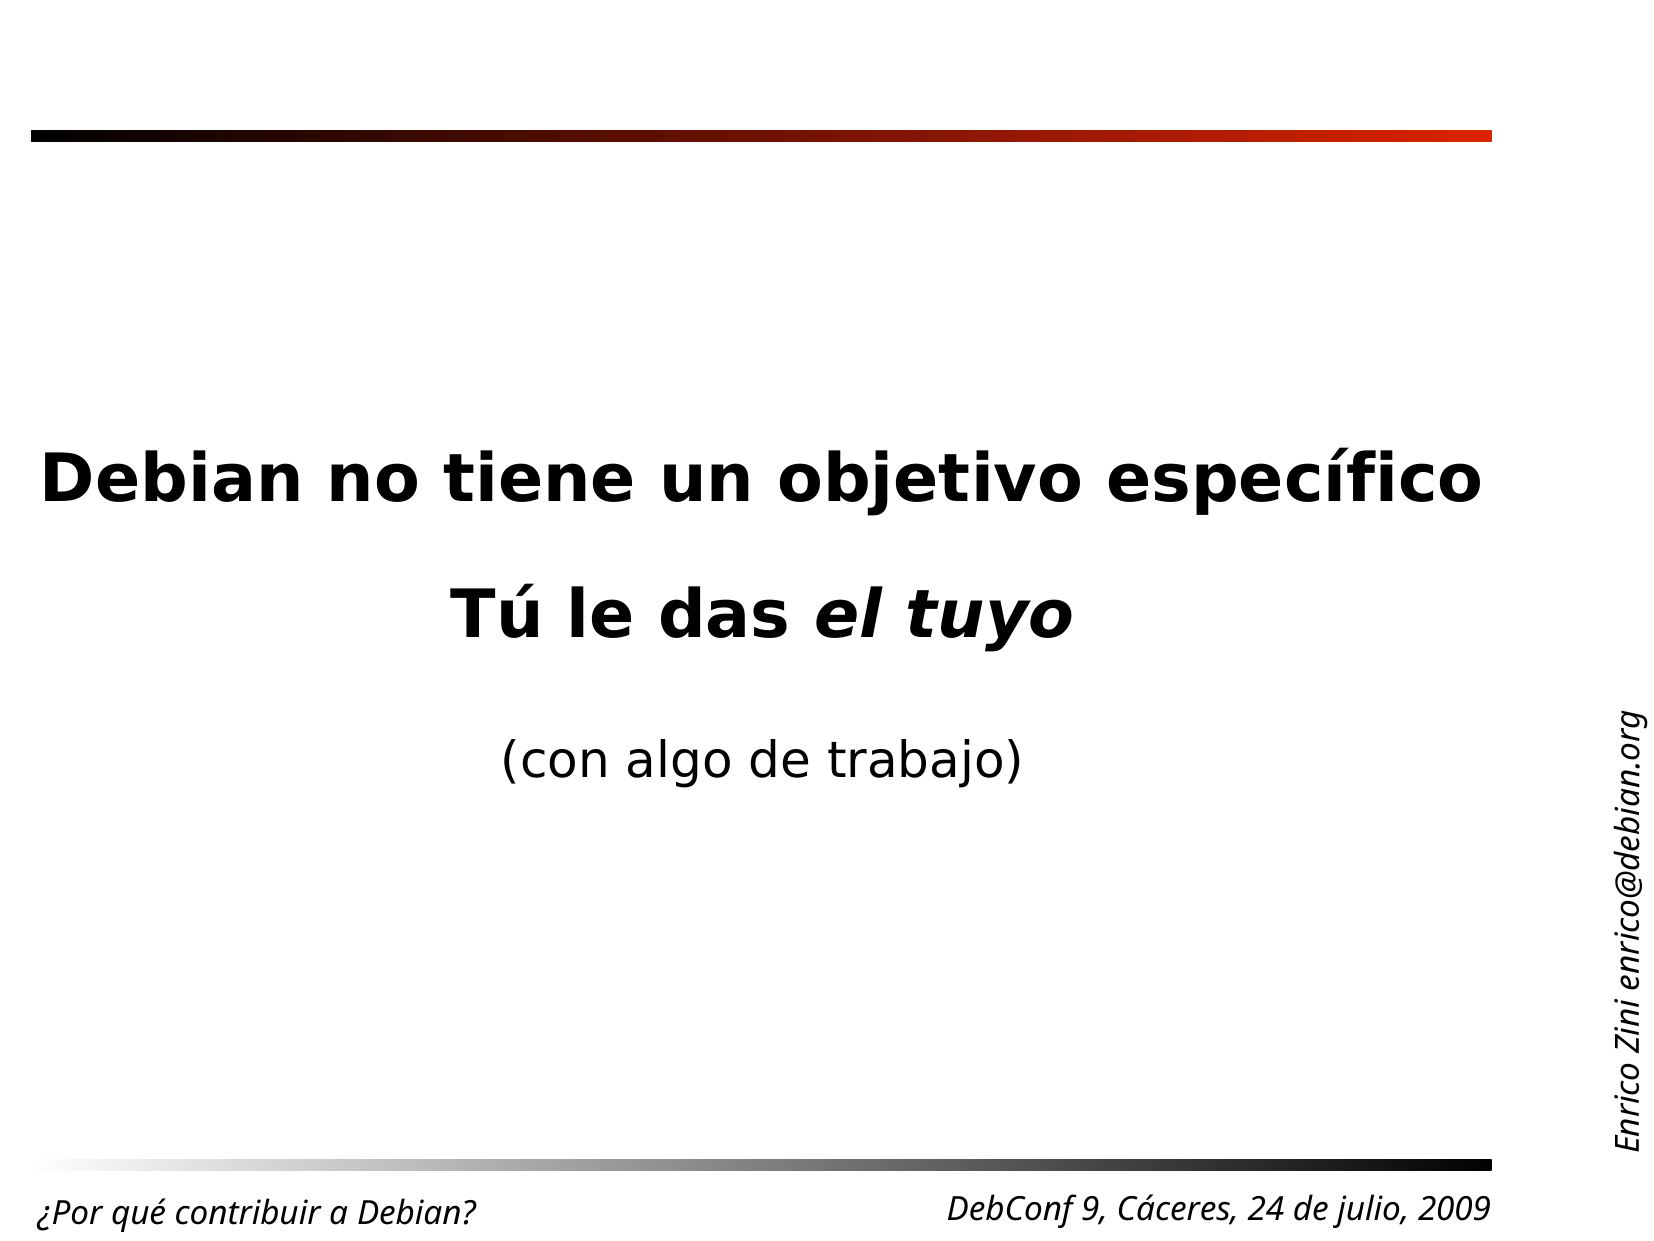

Debian no tiene un objetivo específico
Tú le das el tuyo
(con algo de trabajo)